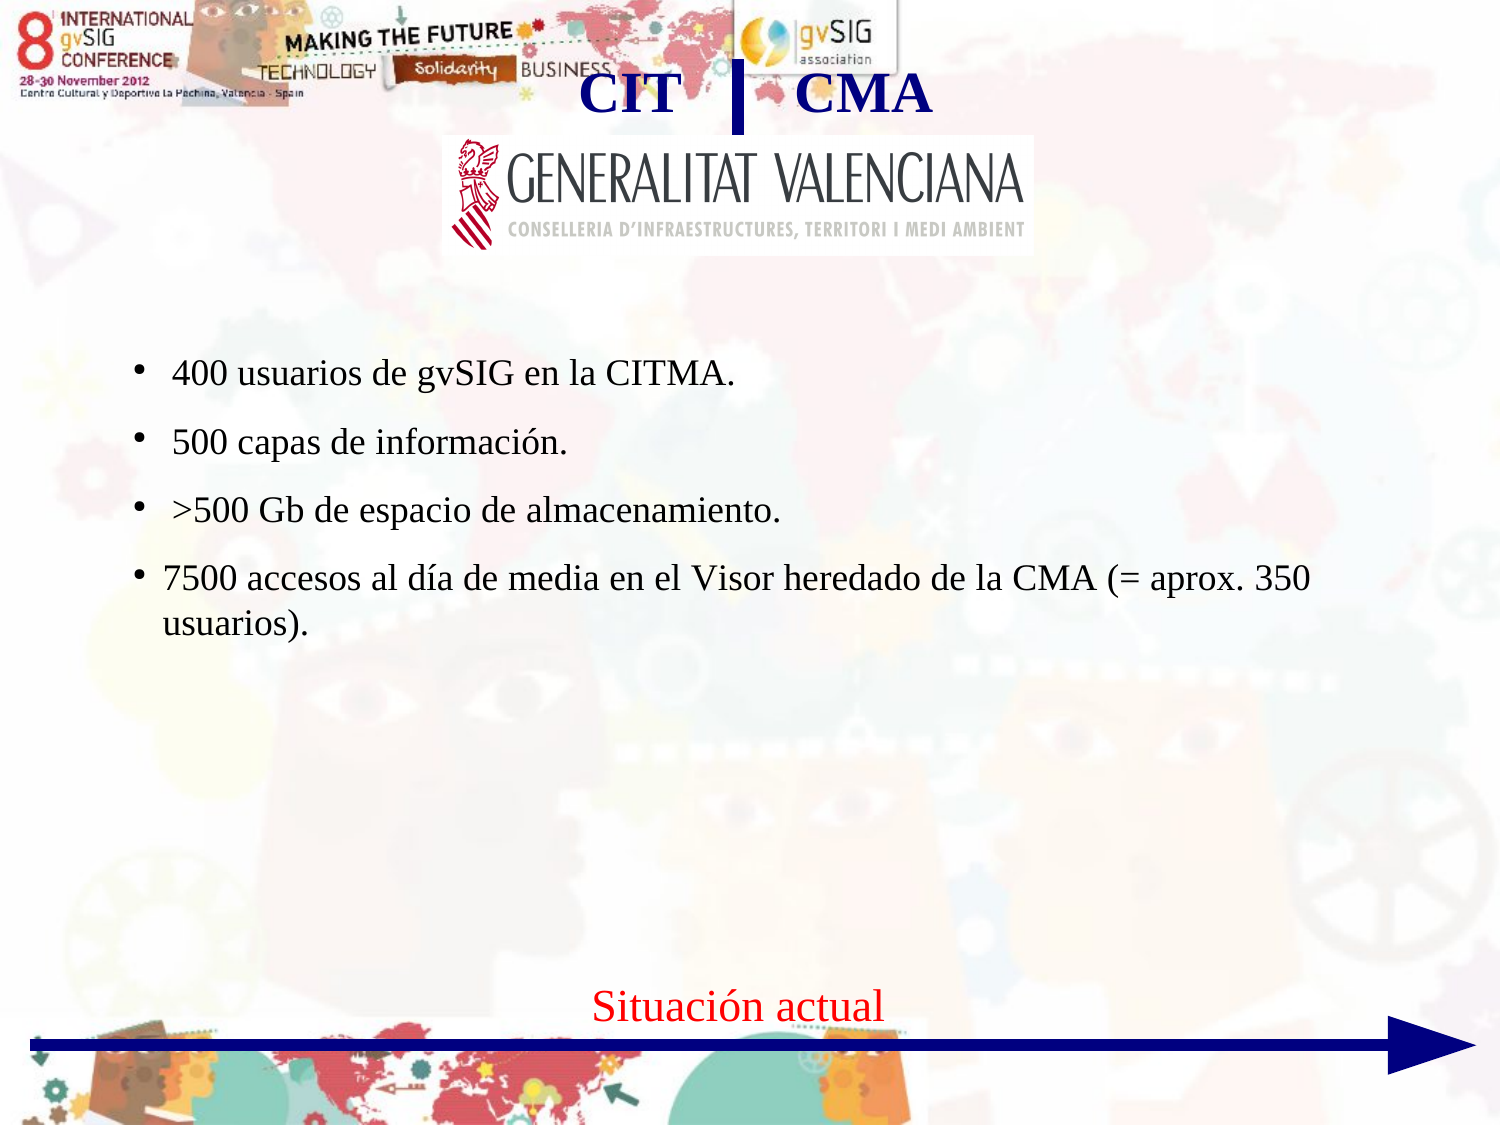

CIT
CMA
 400 usuarios de gvSIG en la CITMA.
 500 capas de información.
 >500 Gb de espacio de almacenamiento.
7500 accesos al día de media en el Visor heredado de la CMA (= aprox. 350 usuarios).
Situación actual